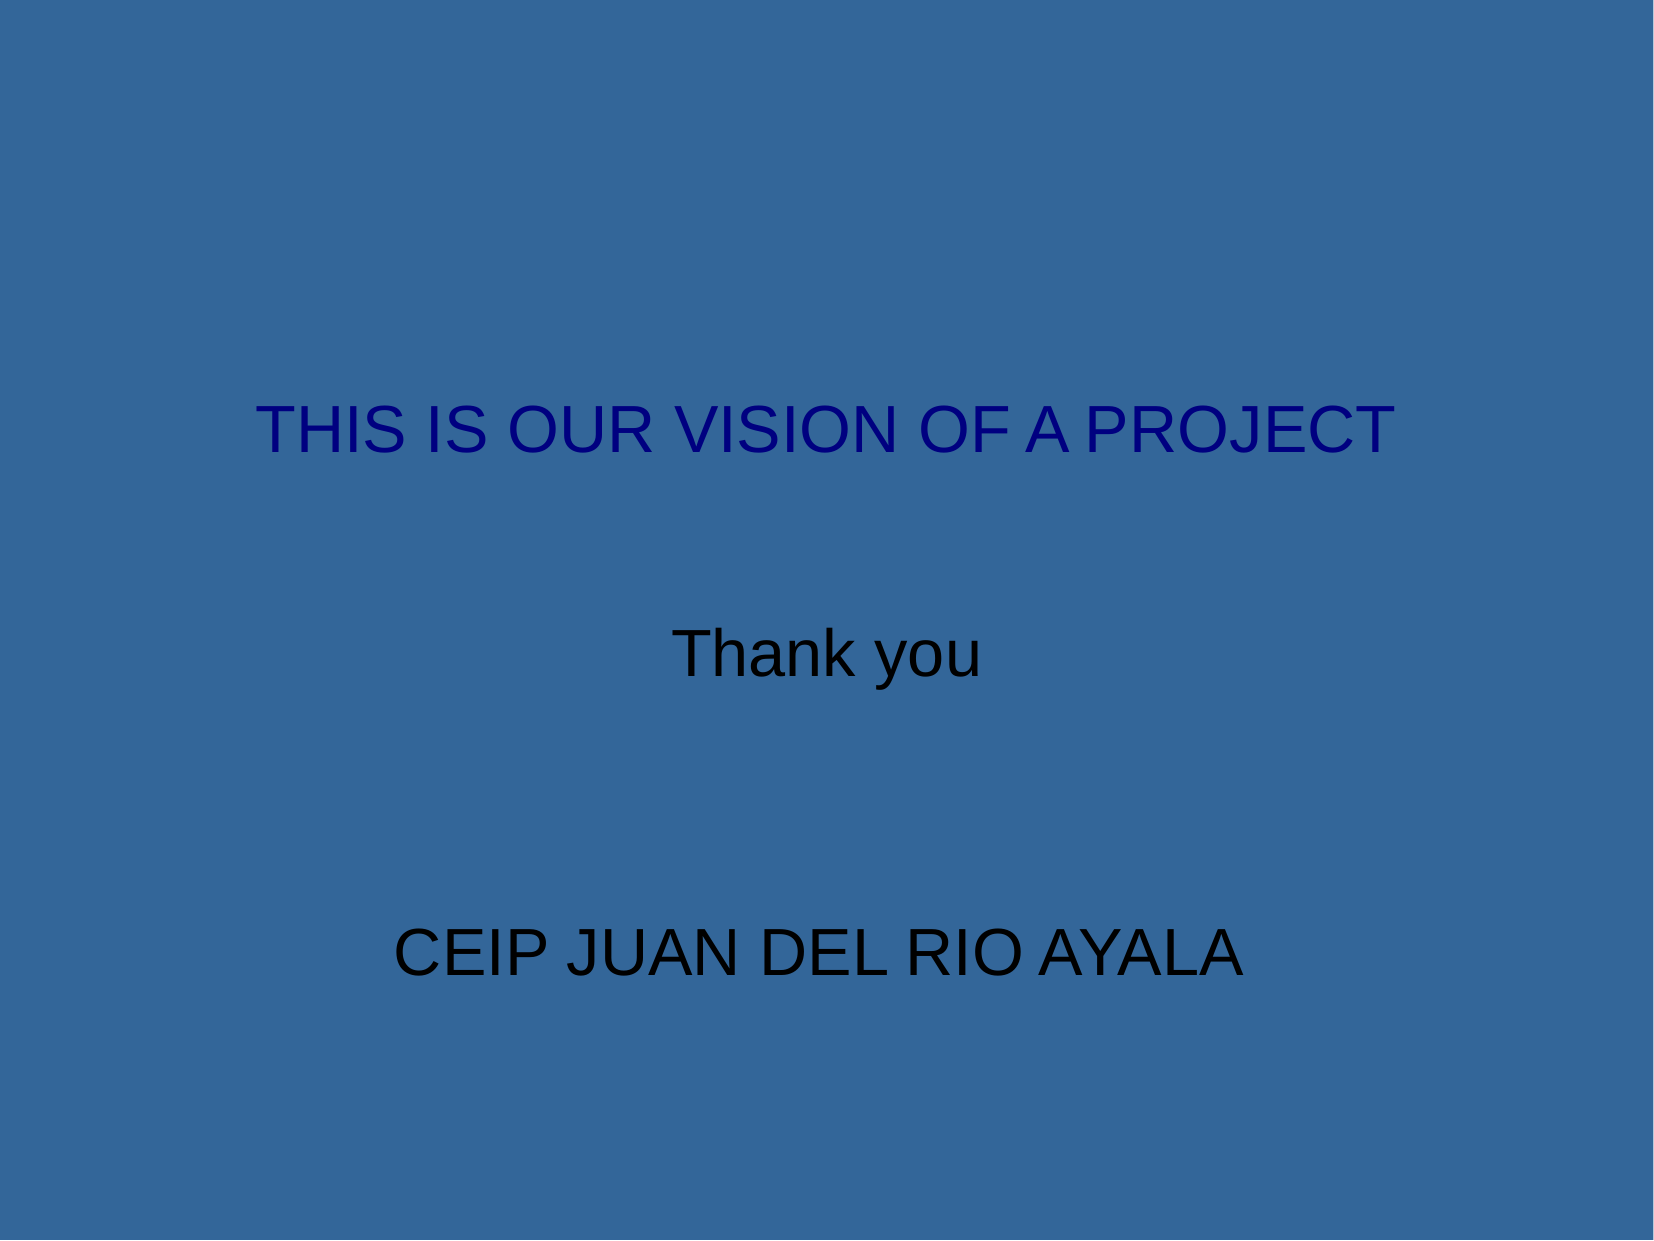

# THIS IS OUR VISION OF A PROJECT
Thank you
CEIP JUAN DEL RIO AYALA